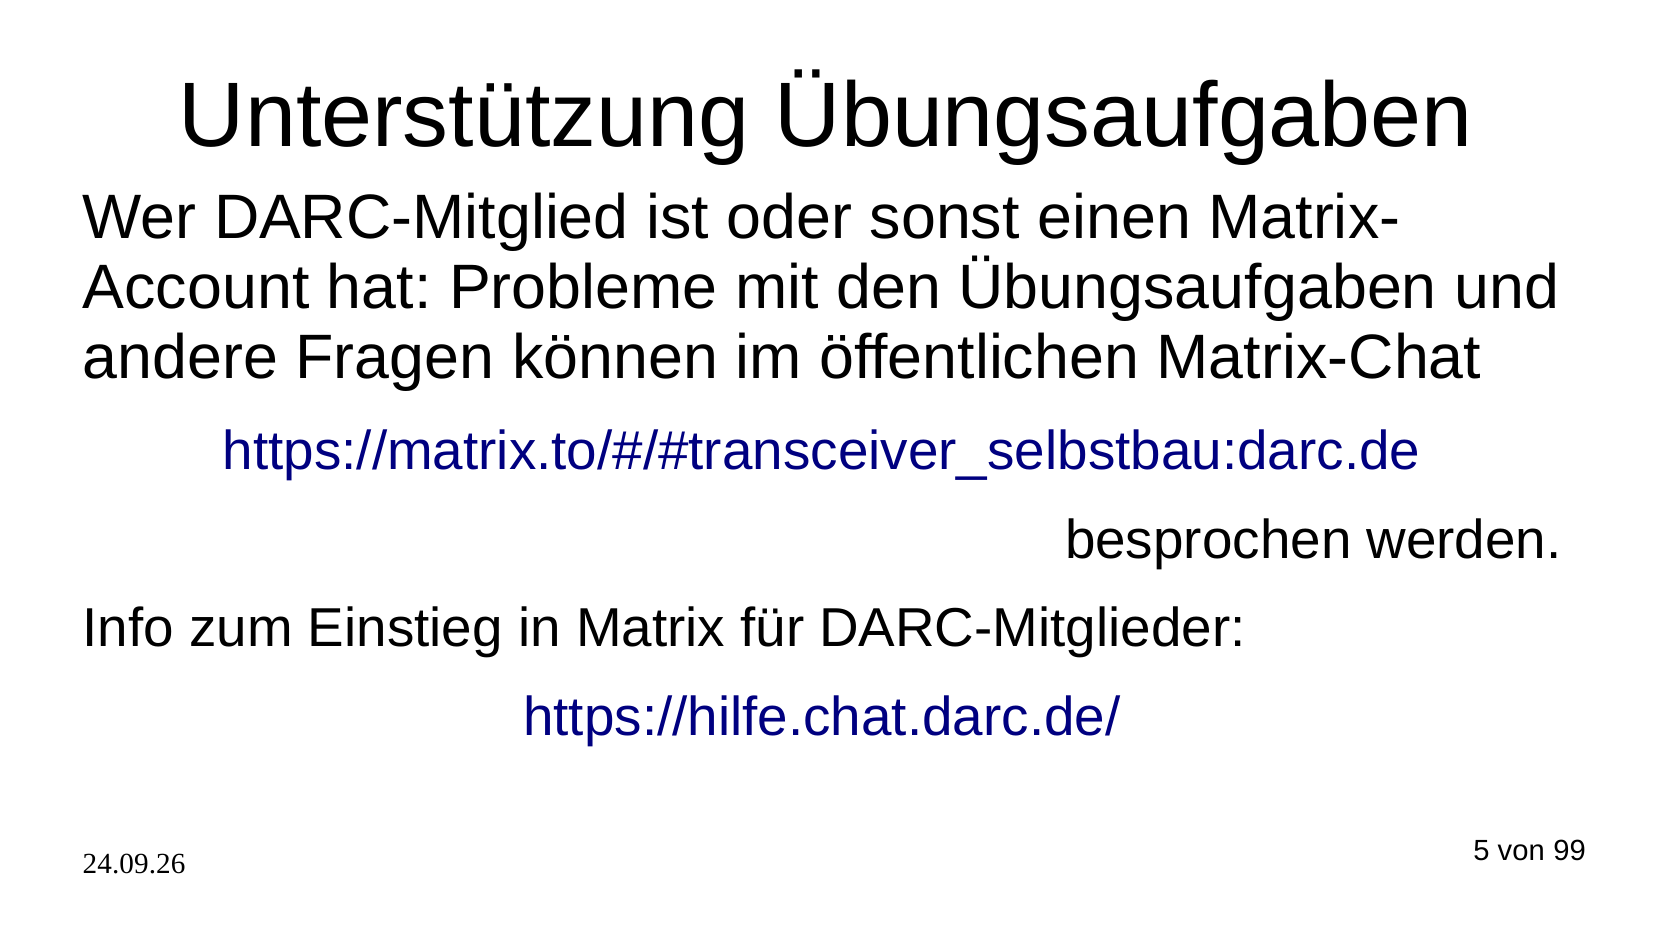

# Unterstützung Übungsaufgaben
Wer DARC-Mitglied ist oder sonst einen Matrix-Account hat: Probleme mit den Übungsaufgaben und andere Fragen können im öffentlichen Matrix-Chat
https://matrix.to/#/#transceiver_selbstbau:darc.de
besprochen werden.
Info zum Einstieg in Matrix für DARC-Mitglieder:
https://hilfe.chat.darc.de/
5